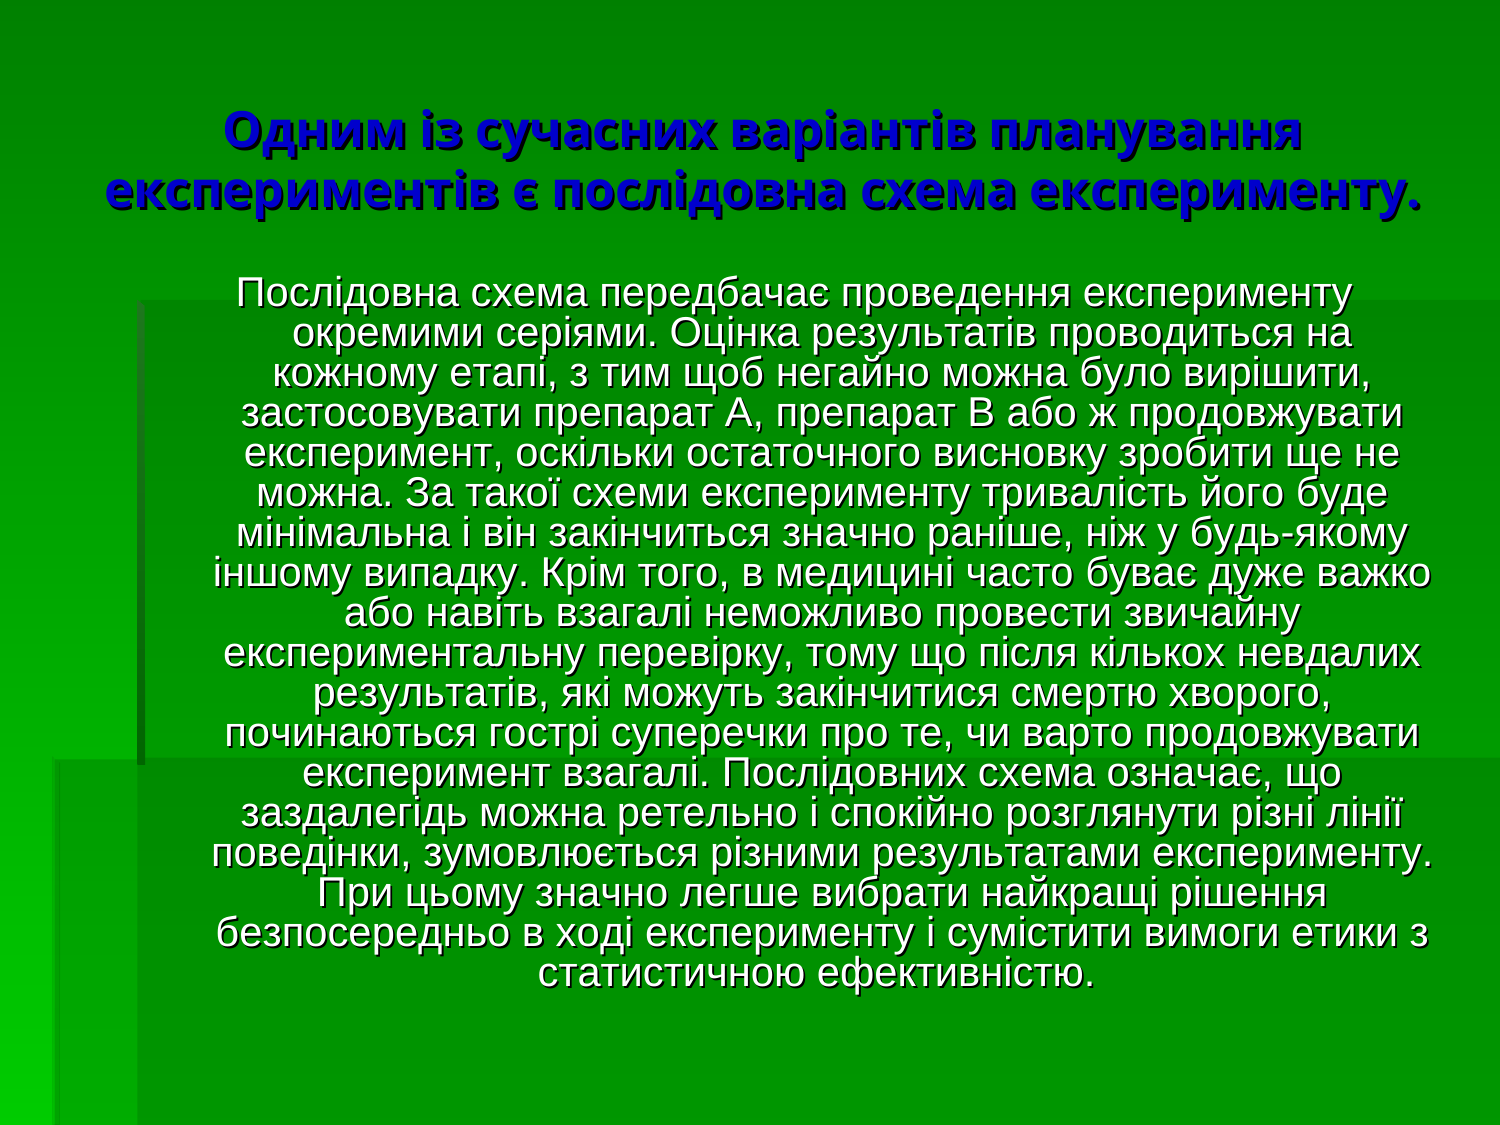

# Одним із сучасних варіантів планування експериментів є послідовна схема експерименту.
Послідовна схема передбачає проведення експерименту окремими серіями. Оцінка результатів проводиться на кожному етапі, з тим щоб негайно можна було вирішити, застосовувати препарат А, препарат В або ж продовжувати експеримент, оскільки остаточного висновку зробити ще не можна. За такої схеми експерименту тривалість його буде мінімальна і він закінчиться значно раніше, ніж у будь-якому іншому випадку. Крім того, в медицині часто буває дуже важко або навіть взагалі неможливо провести звичайну експериментальну перевірку, тому що після кількох невдалих результатів, які можуть закінчитися смертю хворого, починаються гострі суперечки про те, чи варто продовжувати експеримент взагалі. Послідовних схема означає, що заздалегідь можна ретельно і спокійно розглянути різні лінії поведінки, зумовлюється різними результатами експерименту. При цьому значно легше вибрати найкращі рішення безпосередньо в ході експерименту і сумістити вимоги етики з статистичною ефективністю.